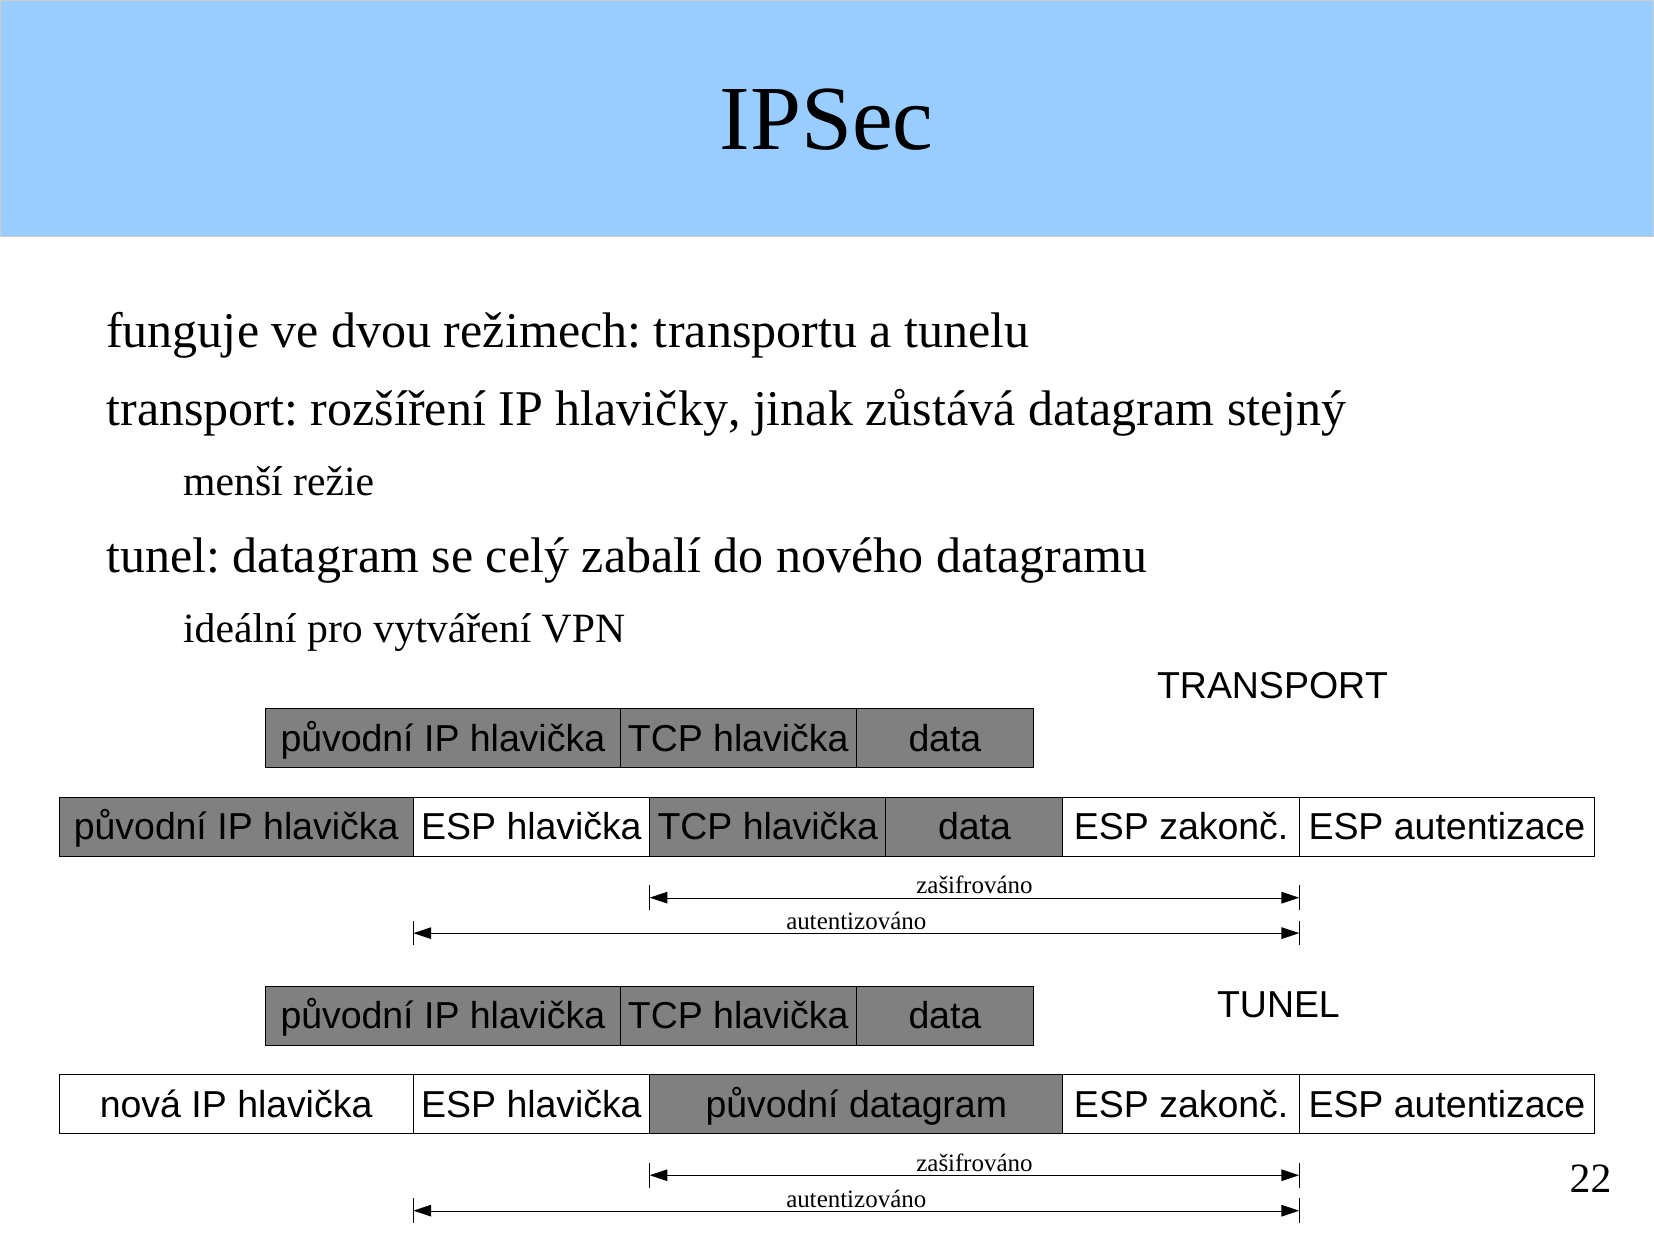

# IPSec
funguje ve dvou režimech: transportu a tunelu
transport: rozšíření IP hlavičky, jinak zůstává datagram stejný
menší režie
tunel: datagram se celý zabalí do nového datagramu
ideální pro vytváření VPN
TRANSPORT
původní IP hlavička
TCP hlavička
data
původní IP hlavička
ESP hlavička
TCP hlavička
data
ESP zakonč.
ESP autentizace
TUNEL
původní IP hlavička
TCP hlavička
data
nová IP hlavička
ESP hlavička
původní datagram
ESP zakonč.
ESP autentizace